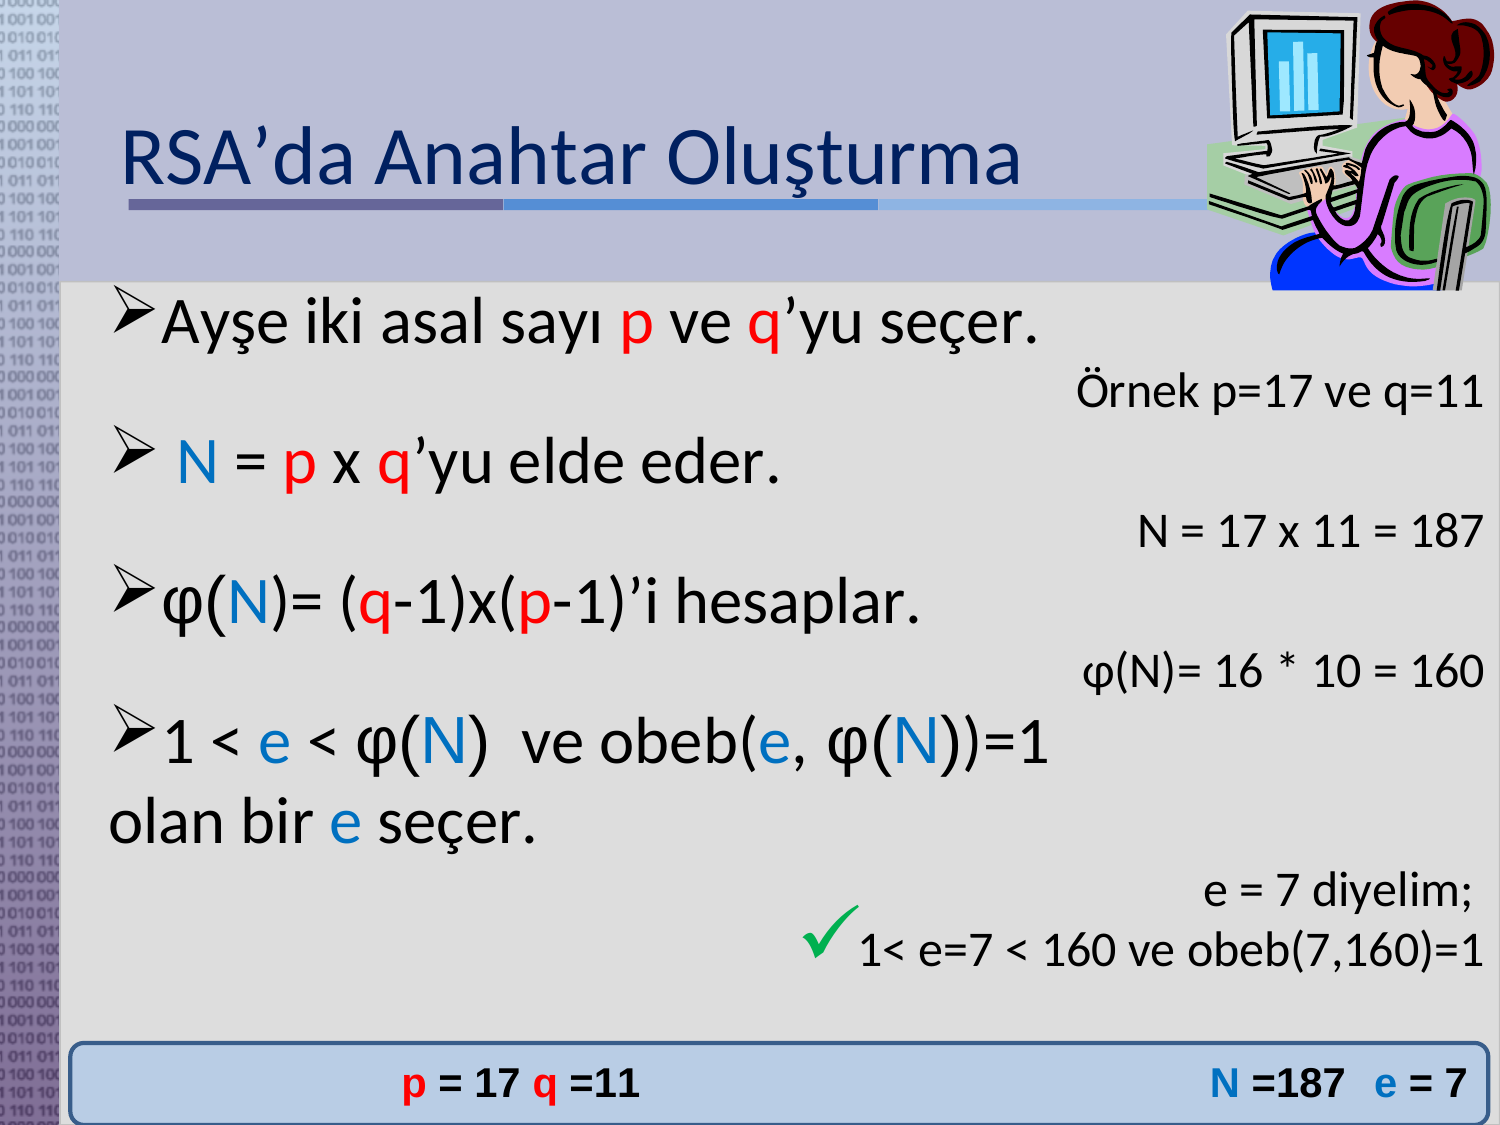

RSA’da Anahtar Oluşturma
Ayşe iki asal sayı p ve q’yu seçer.
Örnek p=17 ve q=11
 N = p x q’yu elde eder.
N = 17 x 11 = 187
φ(N)= (q-1)x(p-1)’i hesaplar.
φ(N)= 16 * 10 = 160
1 < e < φ(N) ve obeb(e, φ(N))=1 olan bir e seçer.
e = 7 diyelim;
1< e=7 < 160 ve obeb(7,160)=1
p = 17 q =11
N =187
e = 7